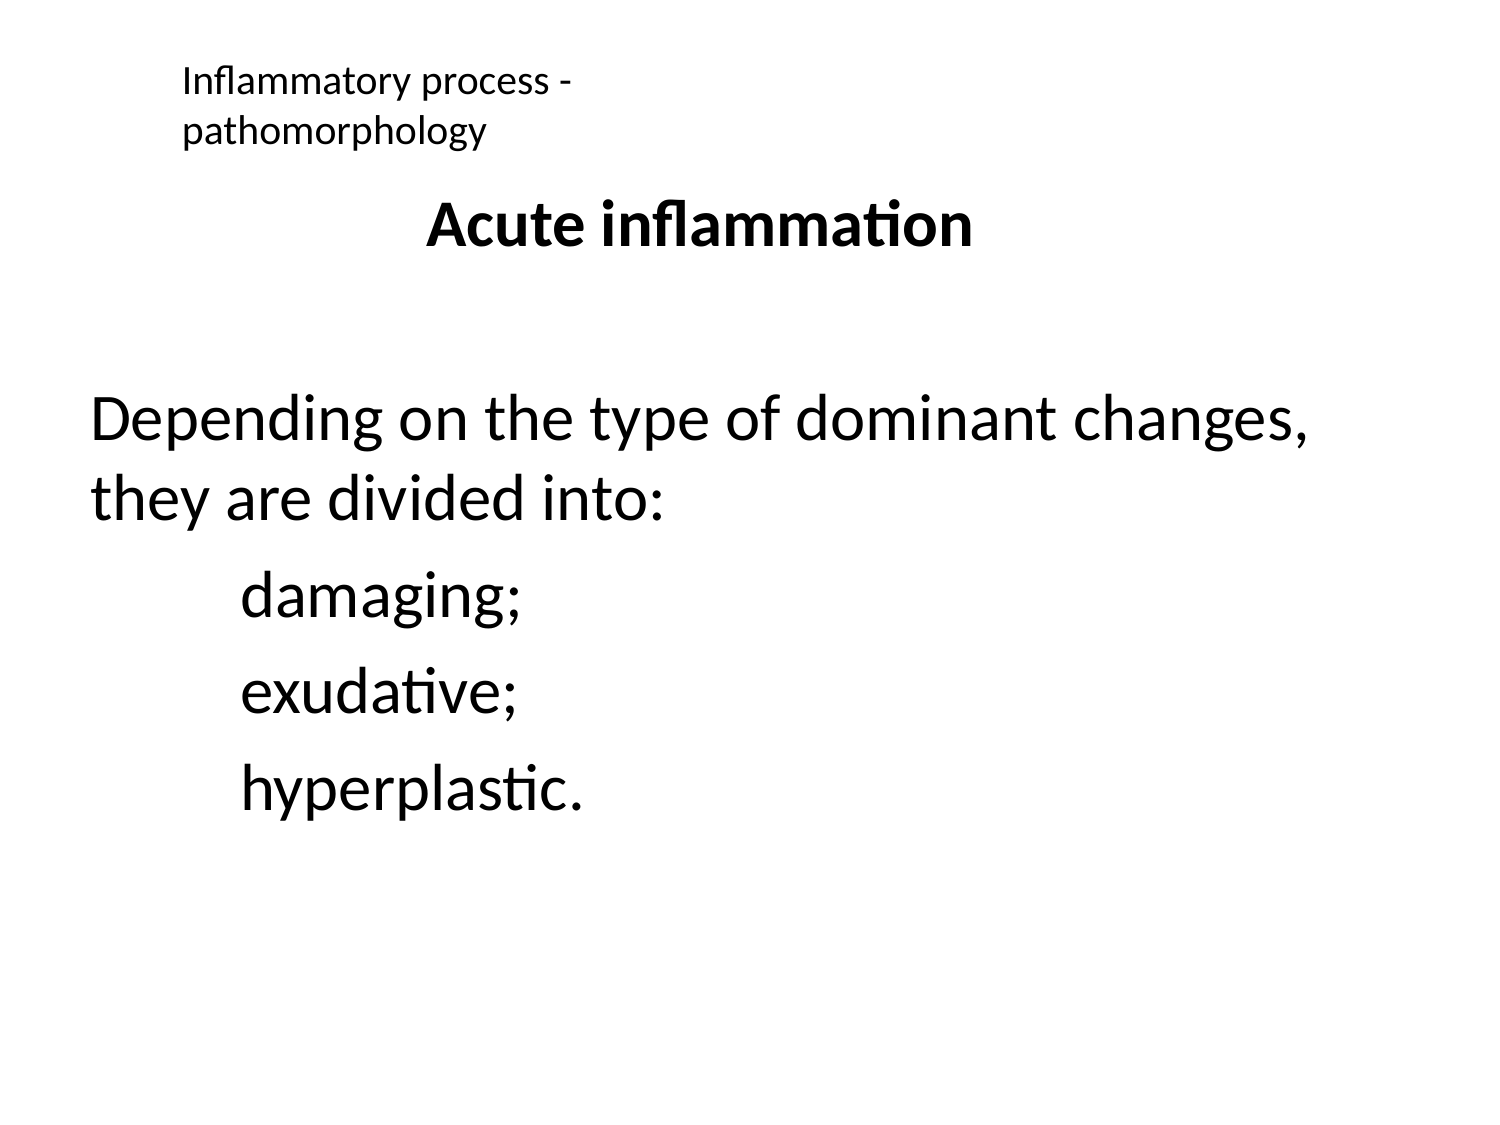

# Inflammatory process - pathomorphology
Acute inflammation
Depending on the type of dominant changes, they are divided into:
		damaging;
		exudative;
		hyperplastic.